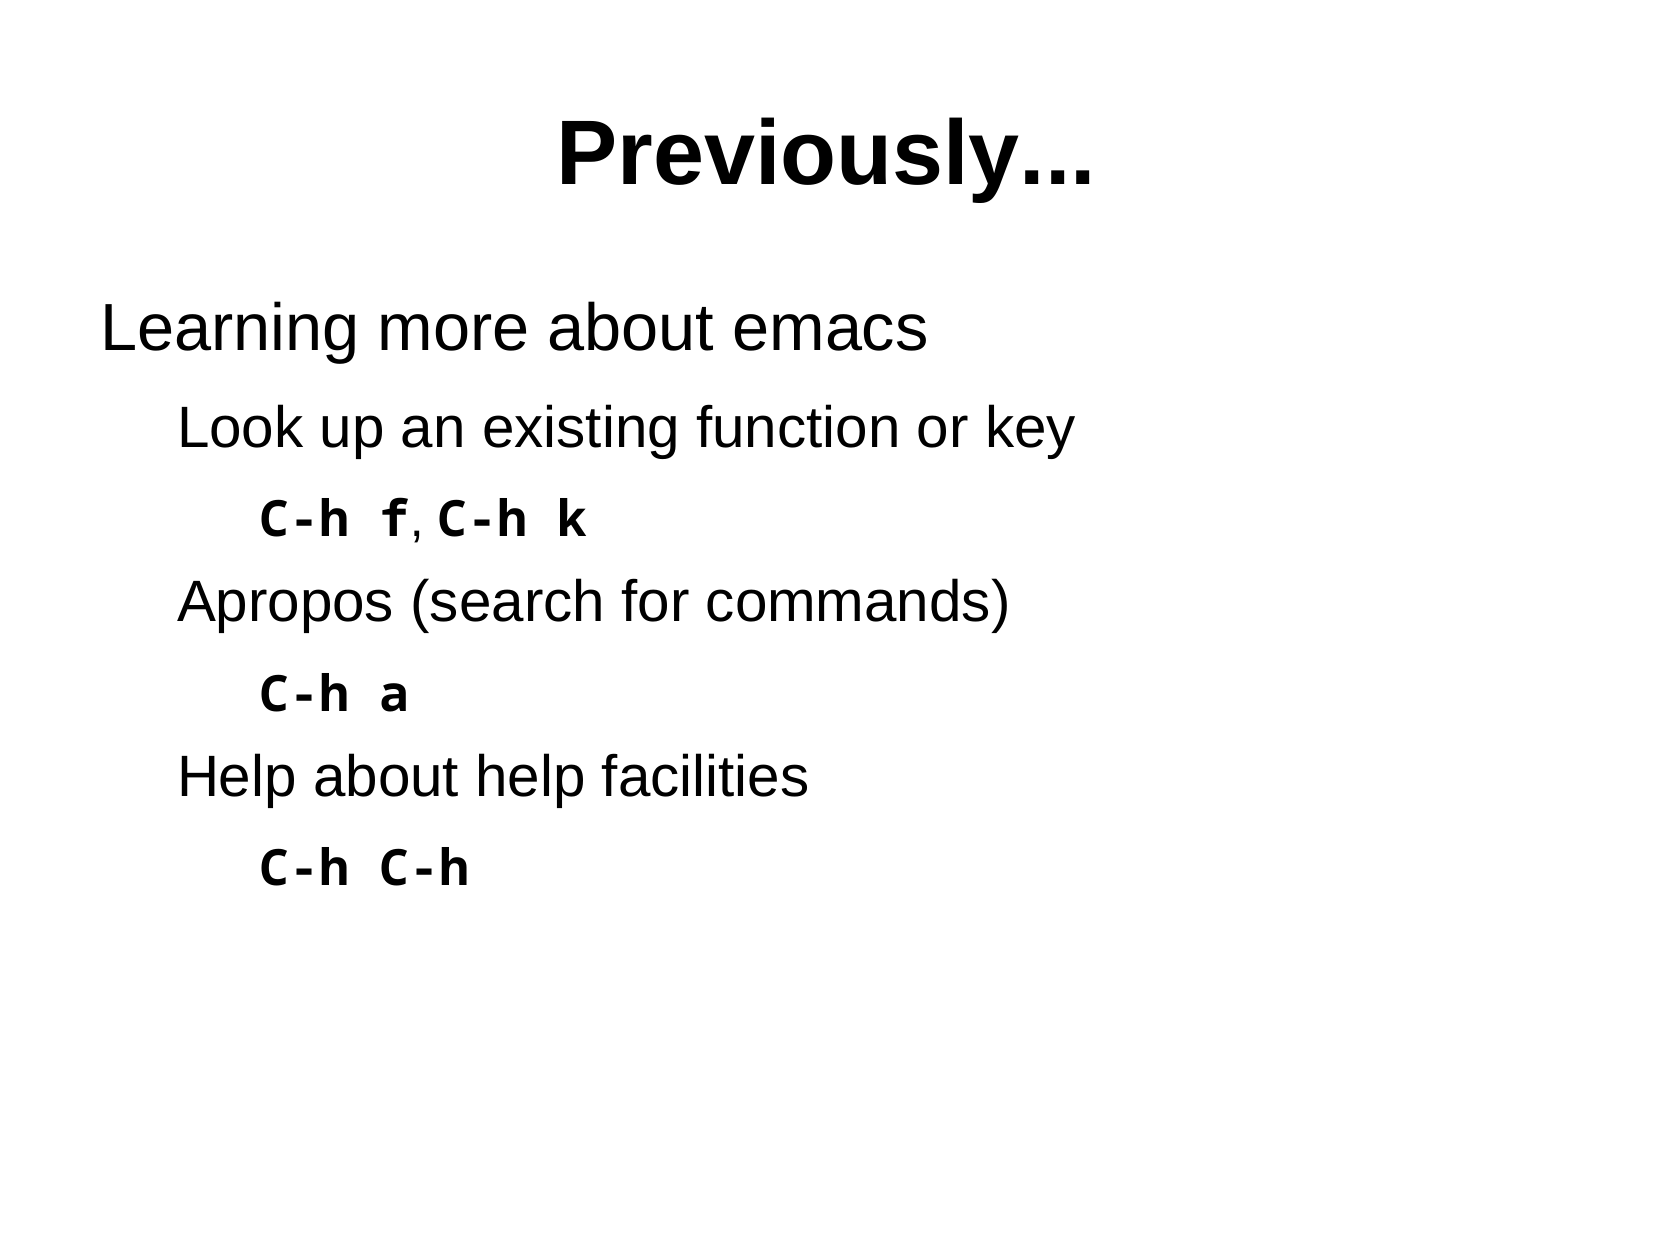

# Previously...
Learning more about emacs
Look up an existing function or key
C-h f, C-h k
Apropos (search for commands)
C-h a
Help about help facilities
C-h C-h